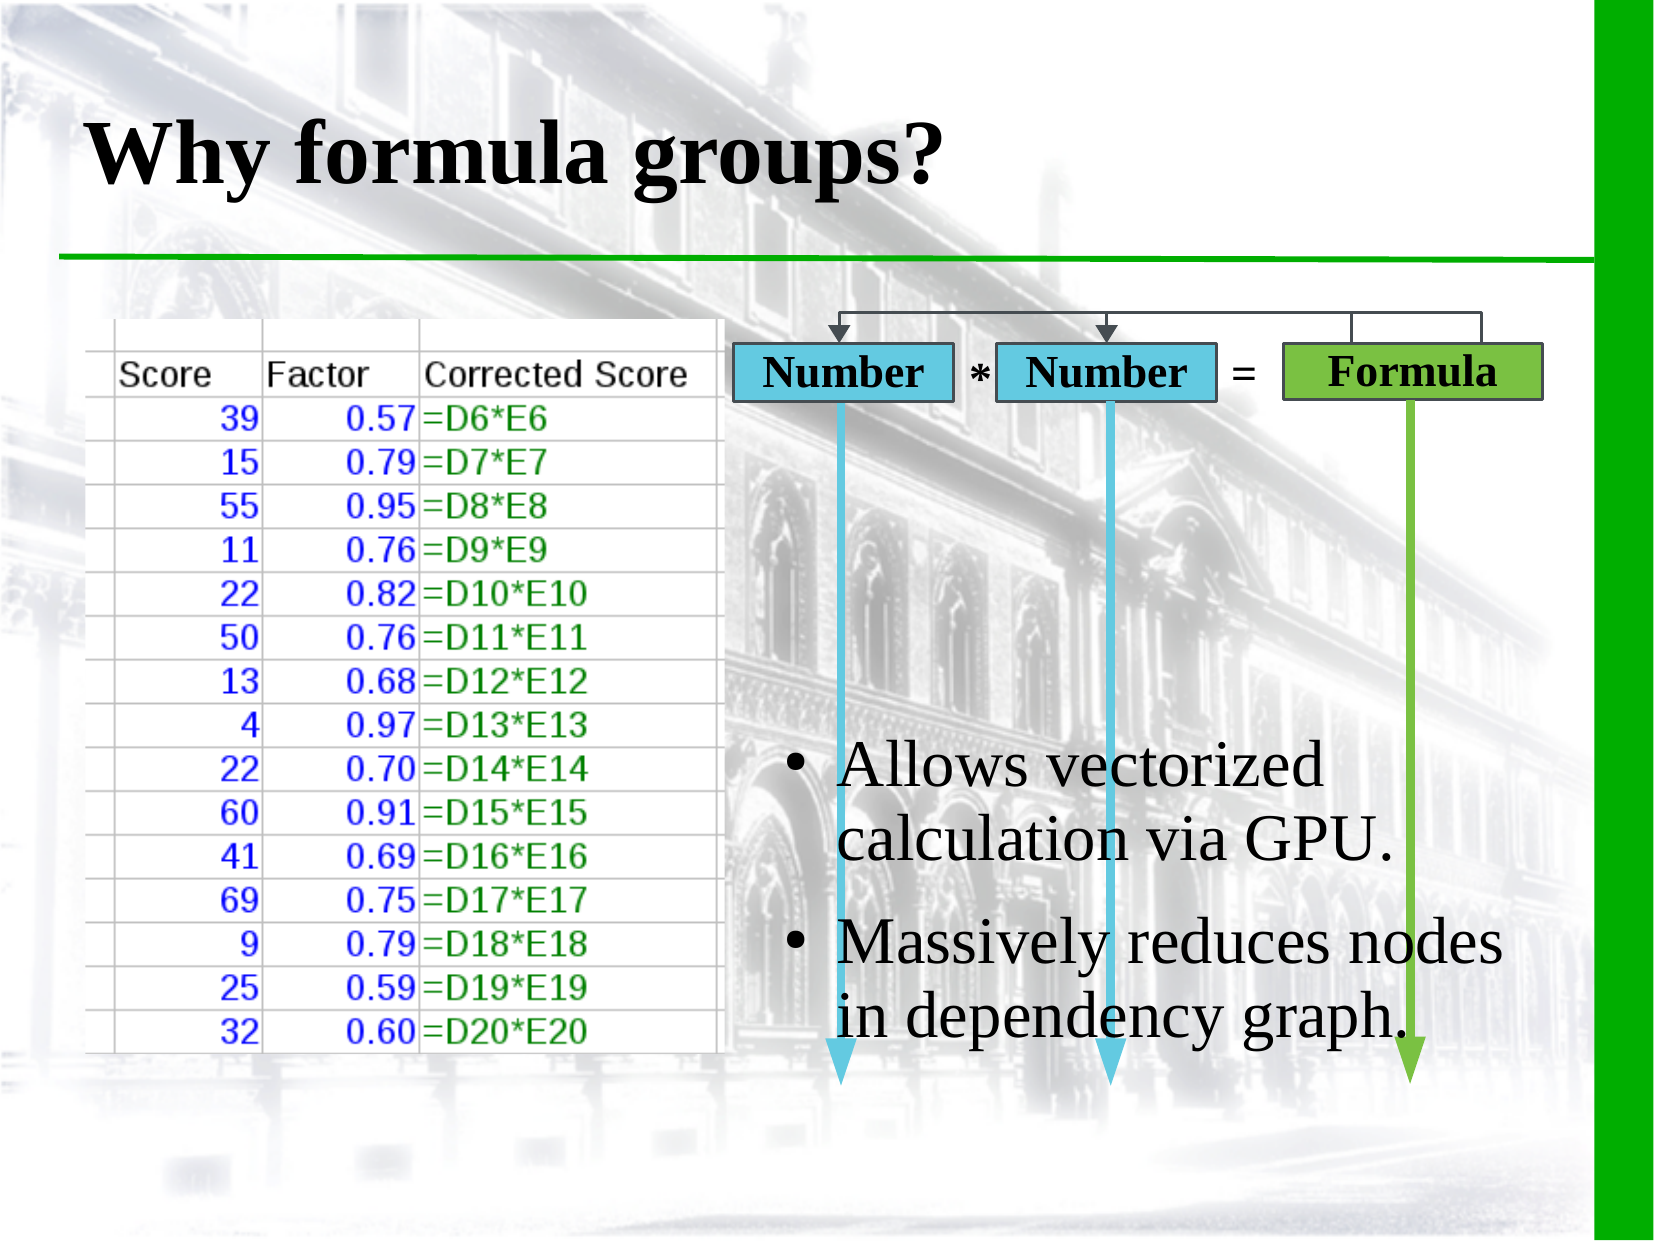

# Why formula groups?
=
Number
Number
Formula
*
Allows vectorized calculation via GPU.
Massively reduces nodes in dependency graph.